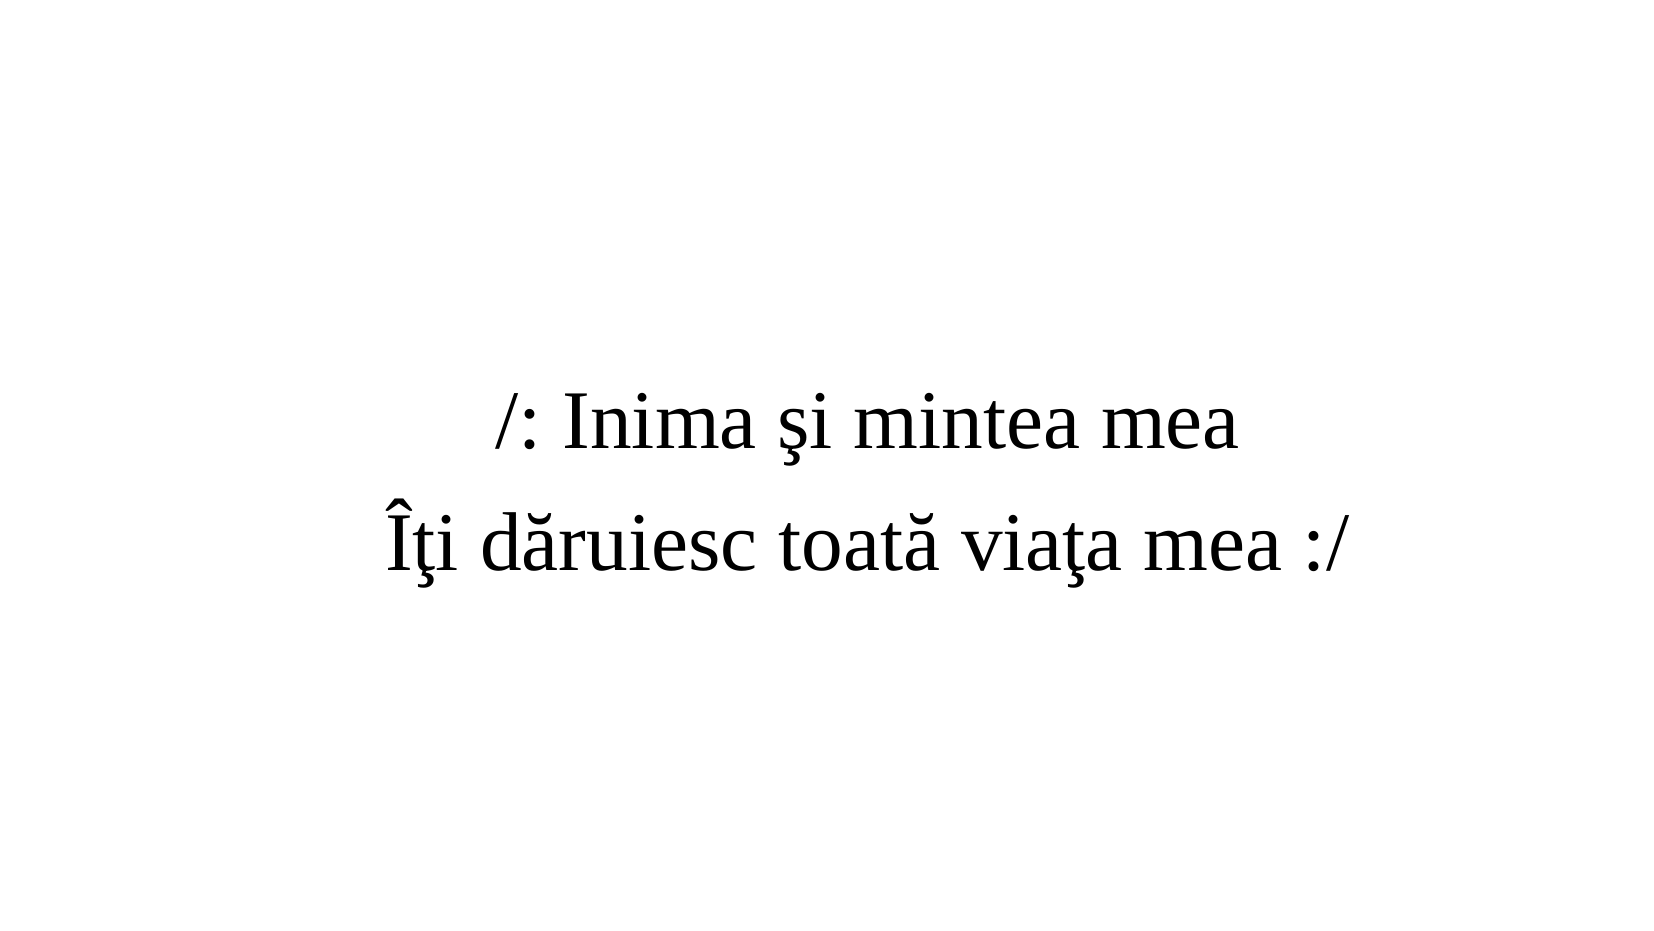

# /: Inima şi mintea mea
Îţi dăruiesc toată viaţa mea :/